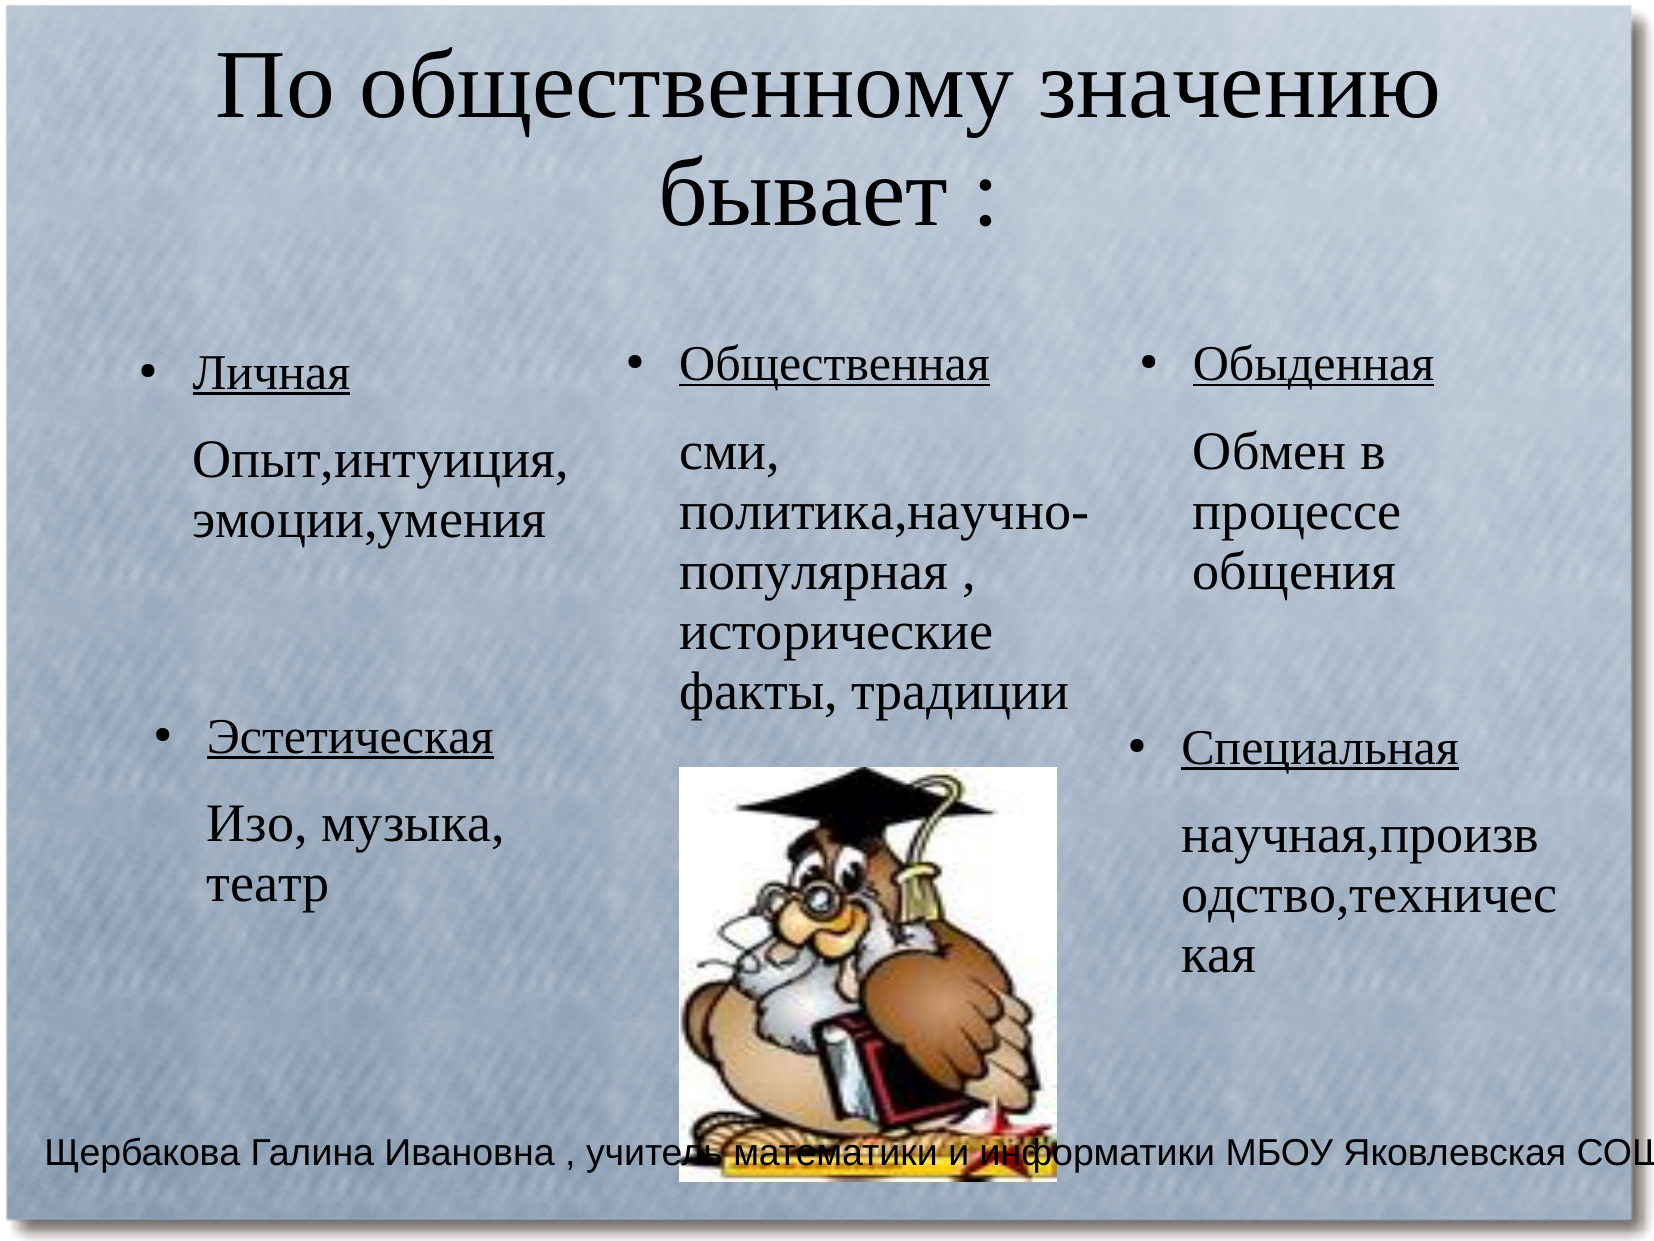

# По общественному значению бывает :
Общественная
сми, политика,научно-популярная , исторические факты, традиции
Обыденная
Обмен в процессе общения
Личная
Опыт,интуиция,эмоции,умения
Эстетическая
Изо, музыка, театр
Специальная
научная,производство,техническая
Щербакова Галина Ивановна , учитель математики и информатики МБОУ Яковлевская СОШ